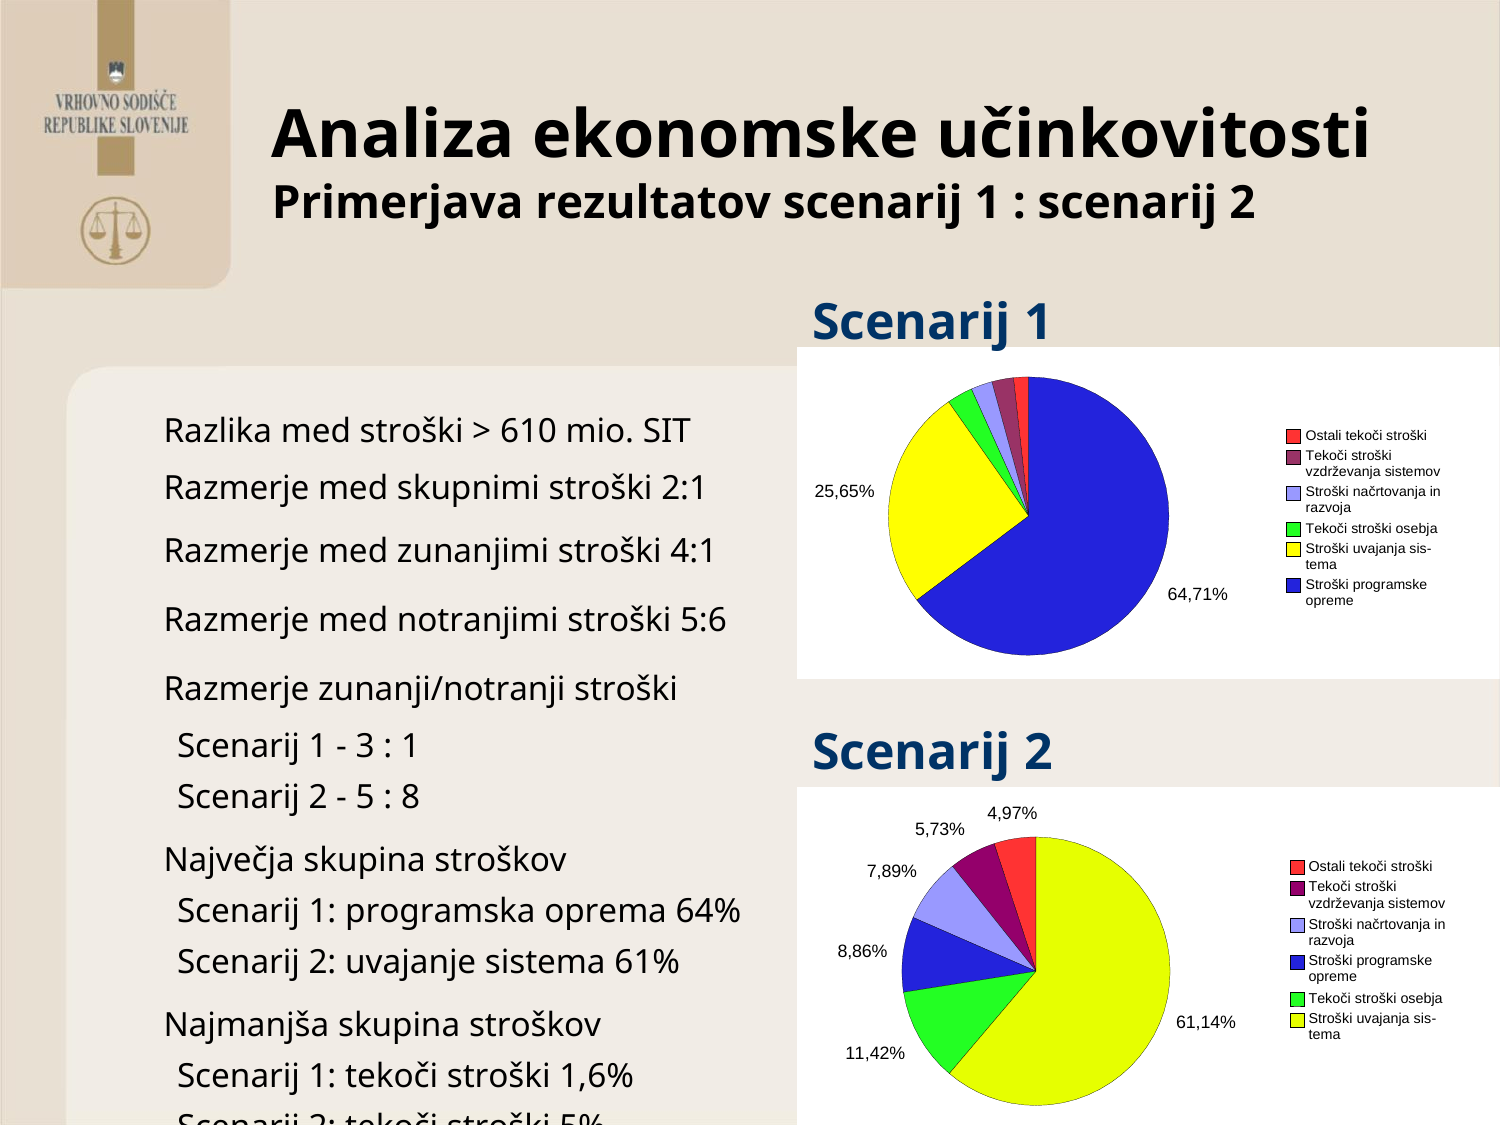

# Analiza ekonomske učinkovitosti Primerjava rezultatov scenarij 1 : scenarij 2
Scenarij 1
Razlika med stroški > 610 mio. SIT
Razmerje med skupnimi stroški 2:1
Razmerje med zunanjimi stroški 4:1
Razmerje med notranjimi stroški 5:6
Razmerje zunanji/notranji stroški
Scenarij 1 - 3 : 1
Scenarij 2 - 5 : 8
Največja skupina stroškov
Scenarij 1: programska oprema 64%
Scenarij 2: uvajanje sistema 61%
Najmanjša skupina stroškov
Scenarij 1: tekoči stroški 1,6%
Scenarij 2: tekoči stroški 5%
Scenarij 2